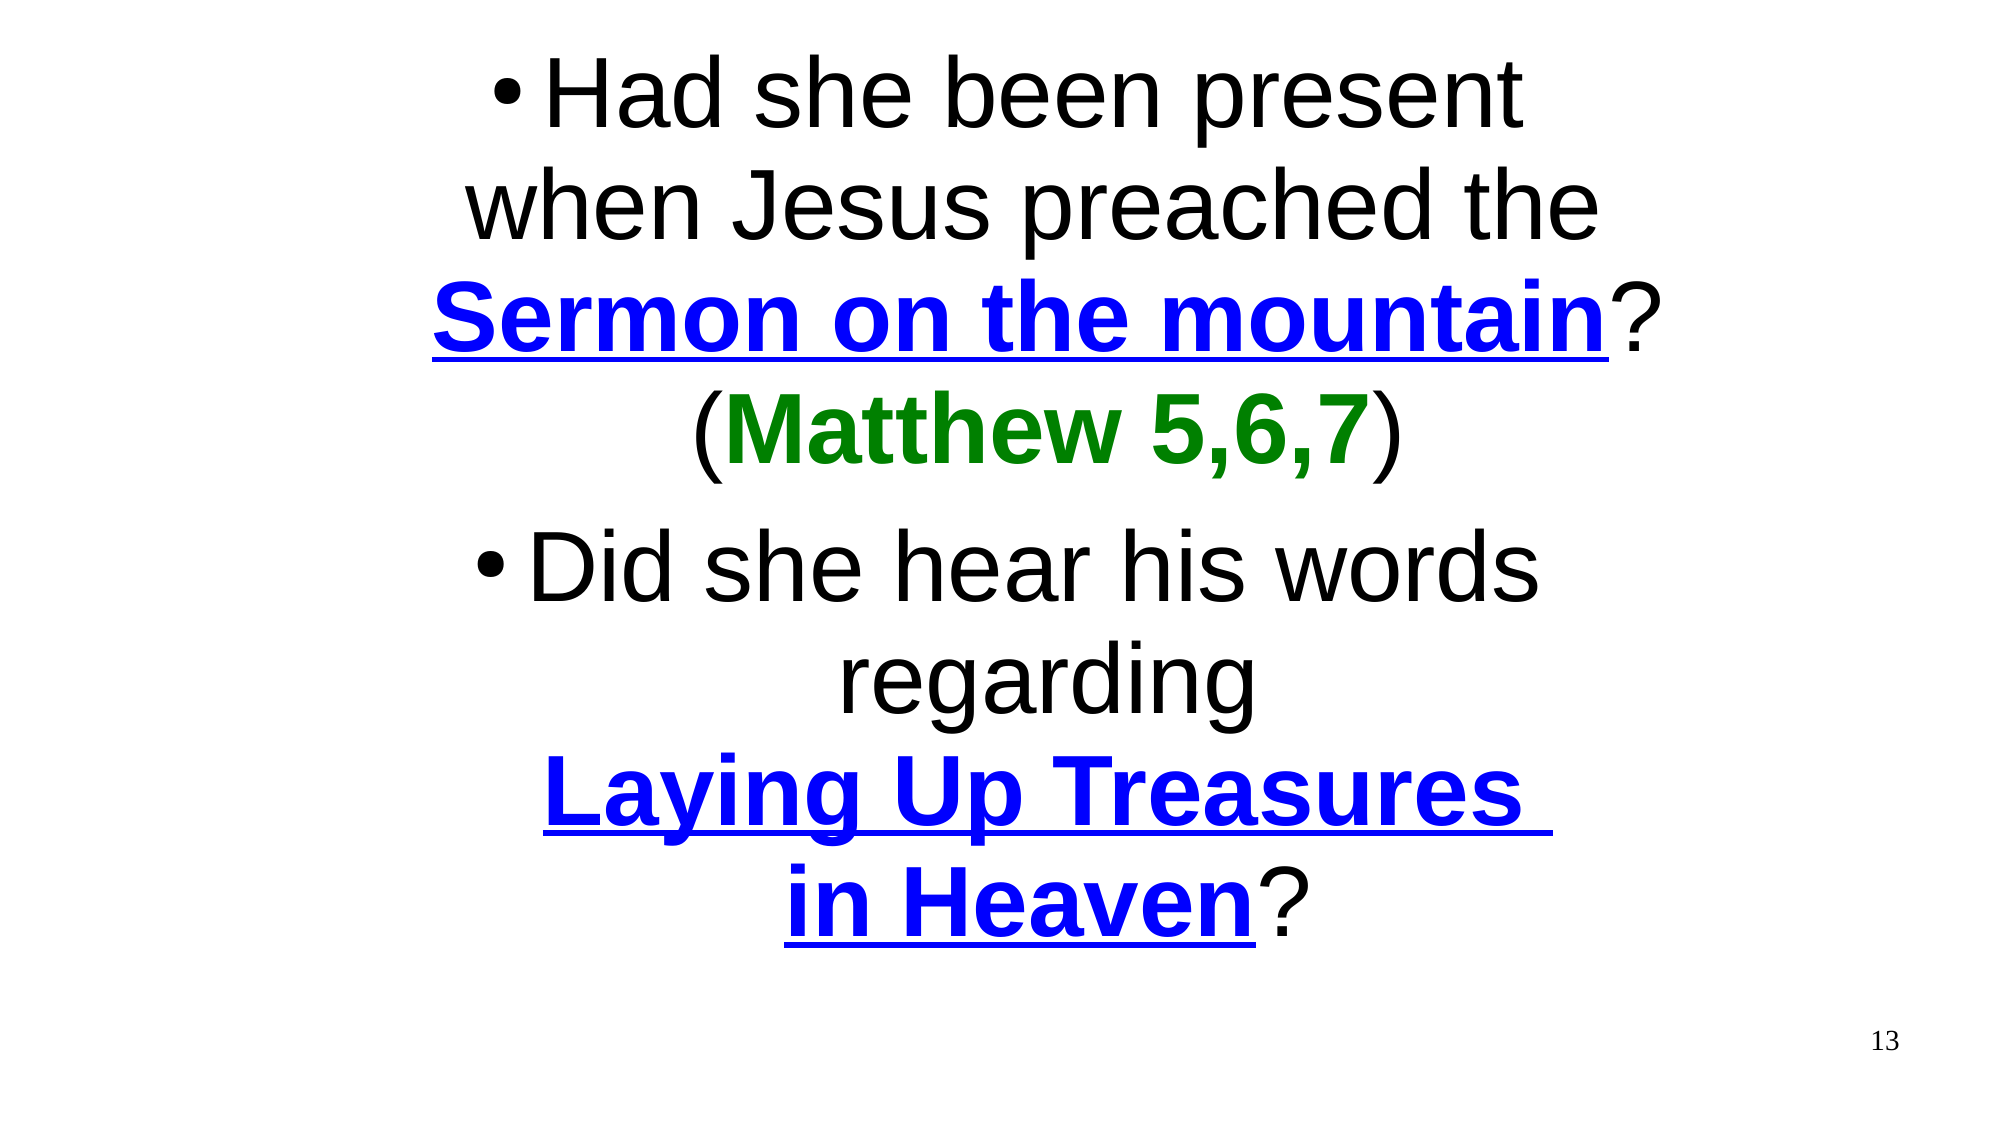

# Had she been present when Jesus preached the Sermon on the mountain? (Matthew 5,6,7)
Did she hear his words
regarding
Laying Up Treasures
in Heaven?
13